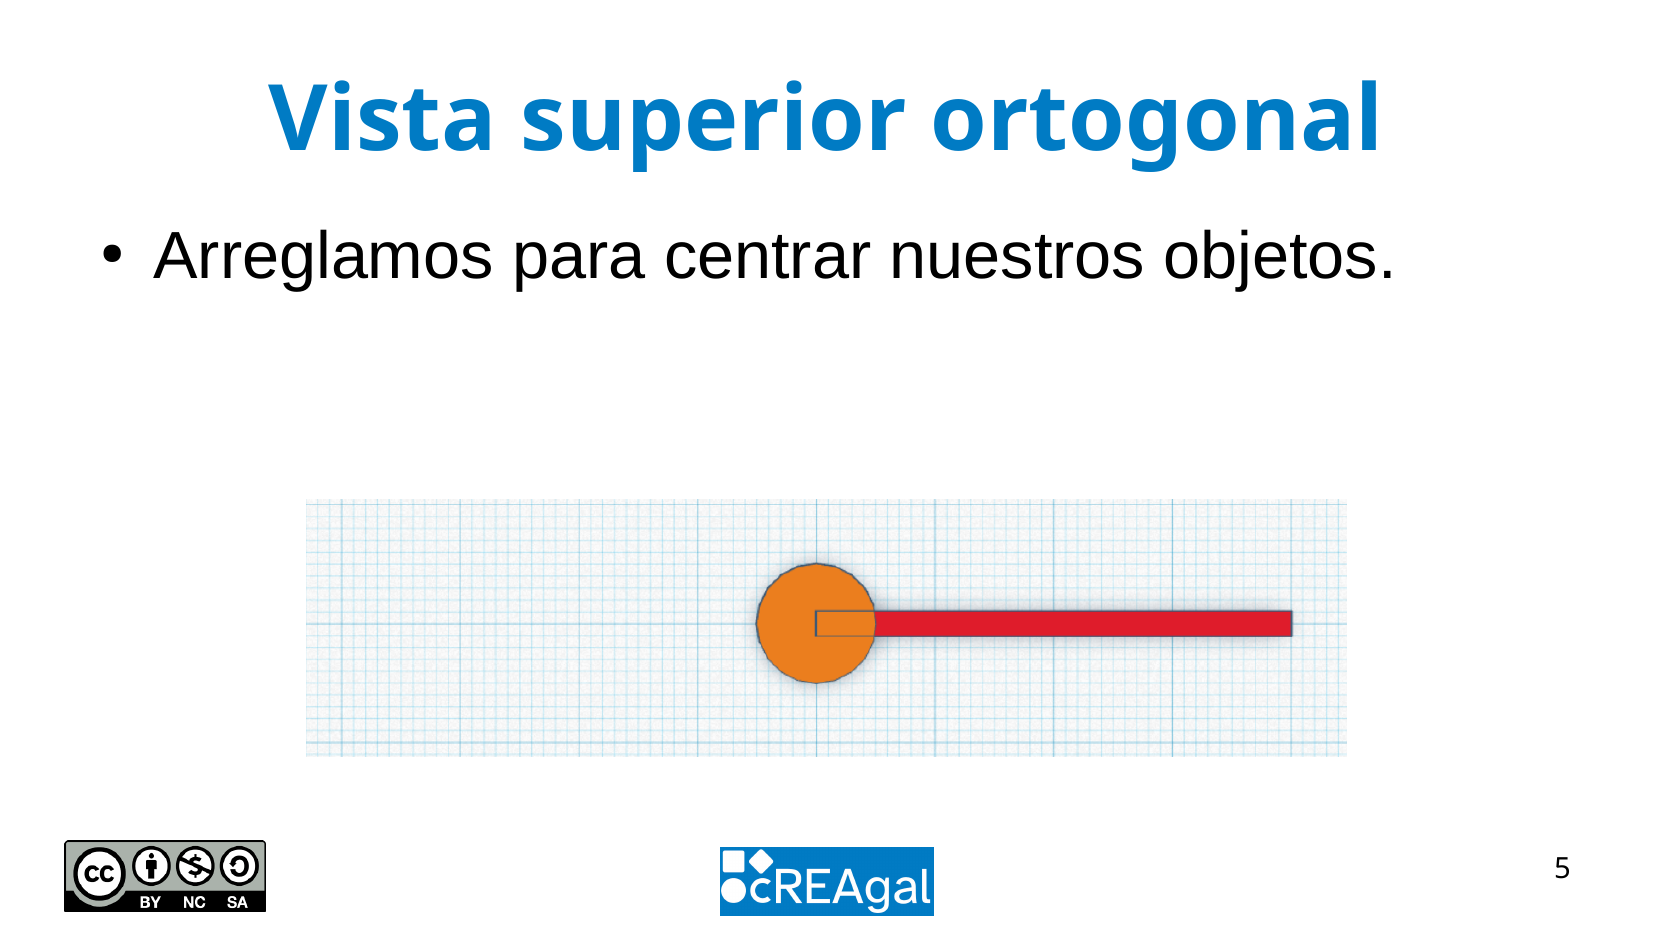

# Vista superior ortogonal
Arreglamos para centrar nuestros objetos.
5